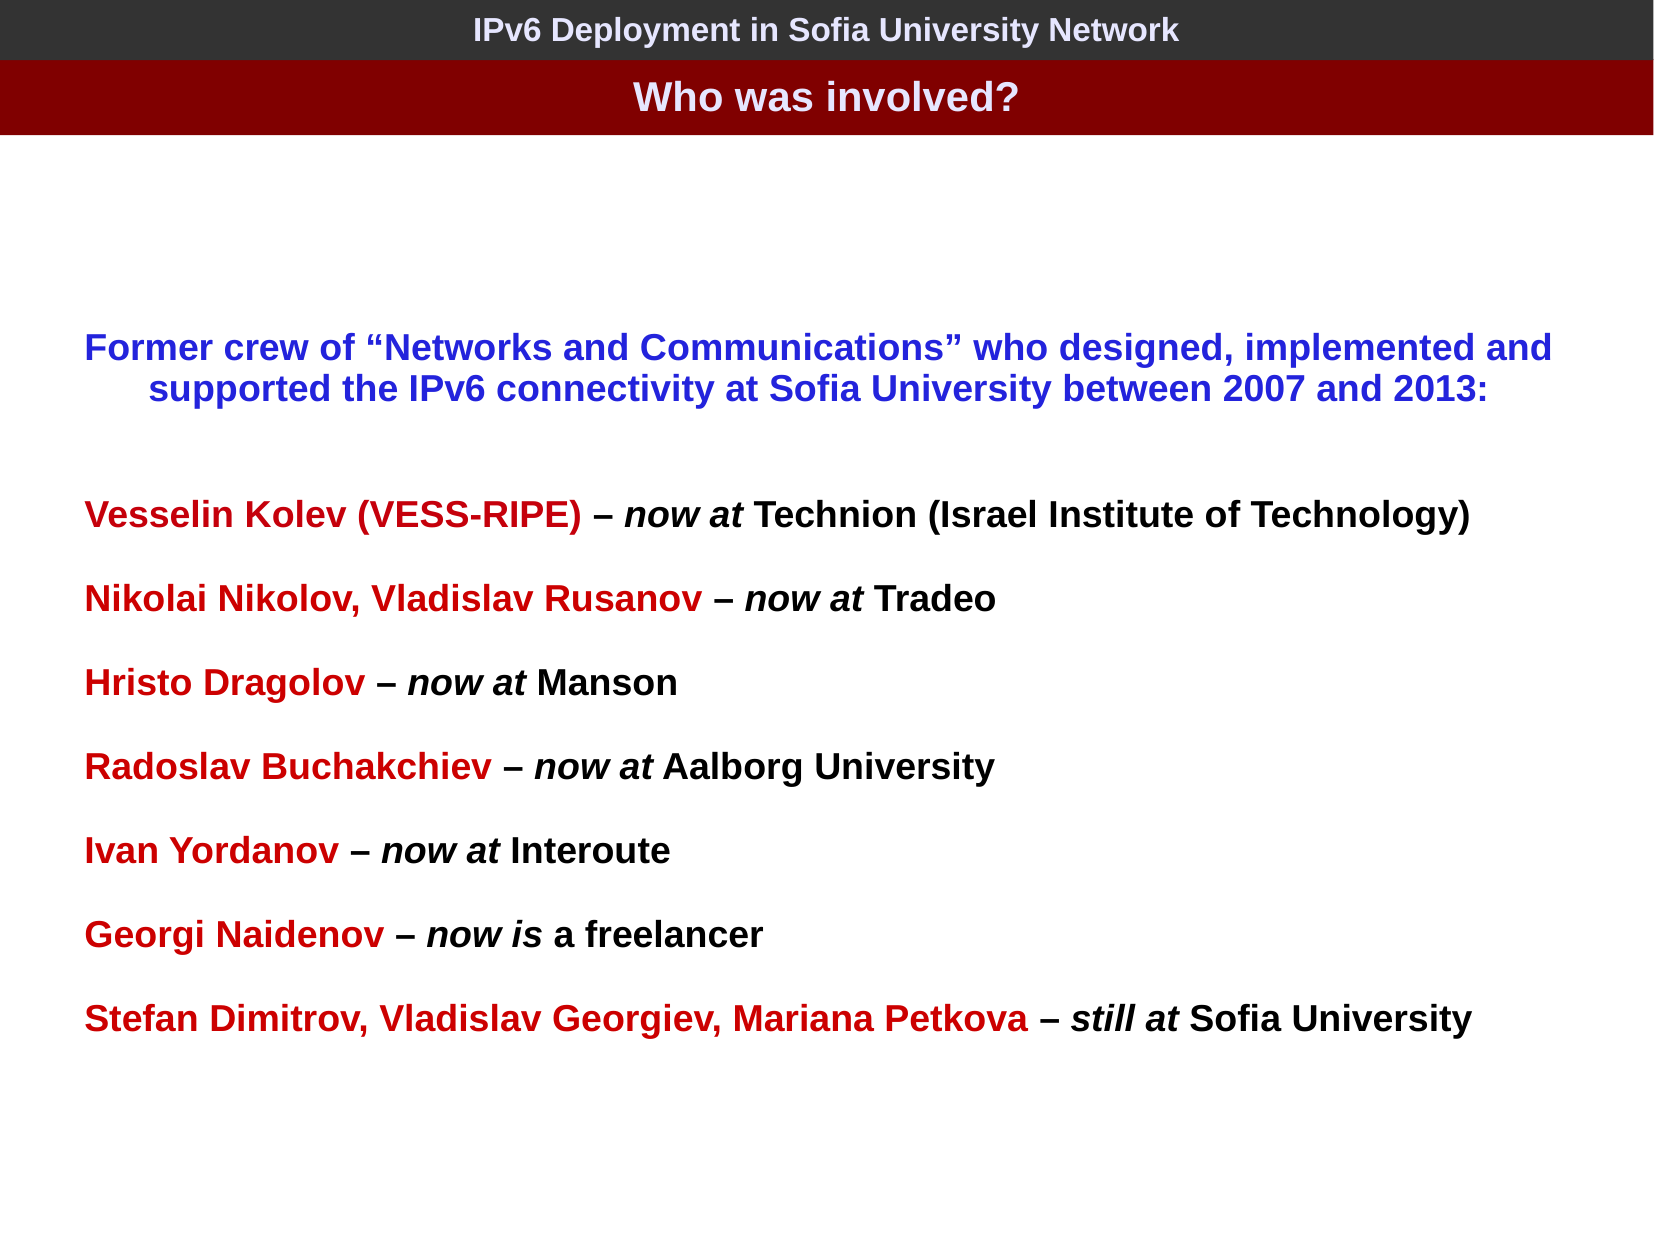

IPv6 Deployment in Sofia University Network
Who was involved?
Former crew of “Networks and Communications” who designed, implemented and supported the IPv6 connectivity at Sofia University between 2007 and 2013:
Vesselin Kolev (VESS-RIPE) – now at Technion (Israel Institute of Technology)
Nikolai Nikolov, Vladislav Rusanov – now at Tradeo
Hristo Dragolov – now at Manson
Radoslav Buchakchiev – now at Aalborg University
Ivan Yordanov – now at Interoute
Georgi Naidenov – now is a freelancer
Stefan Dimitrov, Vladislav Georgiev, Mariana Petkova – still at Sofia University